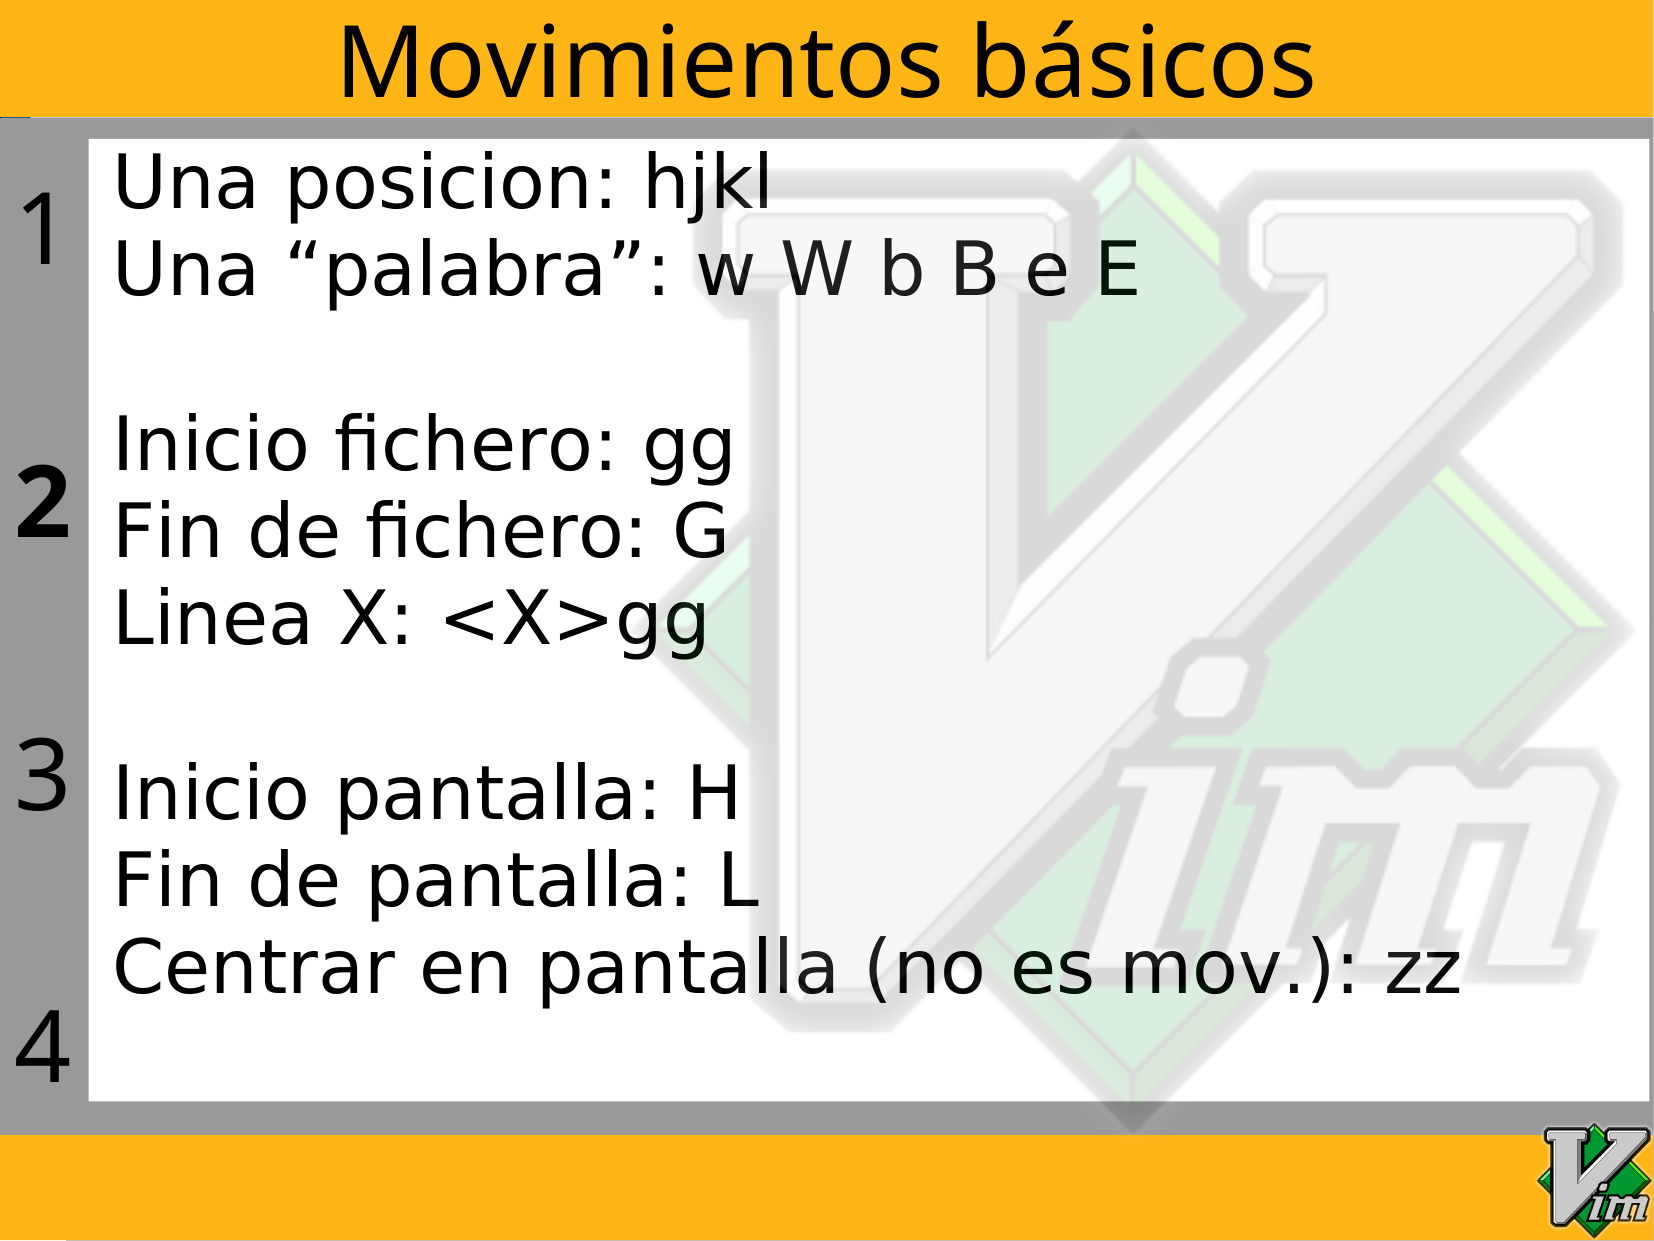

Movimientos básicos
1 - Introducción
2 - Novatos
3 - Power Users
4 -Desarrolladores
 Una posicion: hjkl
 Una “palabra”: w W b B e E
 Inicio fichero: gg
 Fin de fichero: G
 Linea X: <X>gg
 Inicio pantalla: H
 Fin de pantalla: L
 Centrar en pantalla (no es mov.): zz